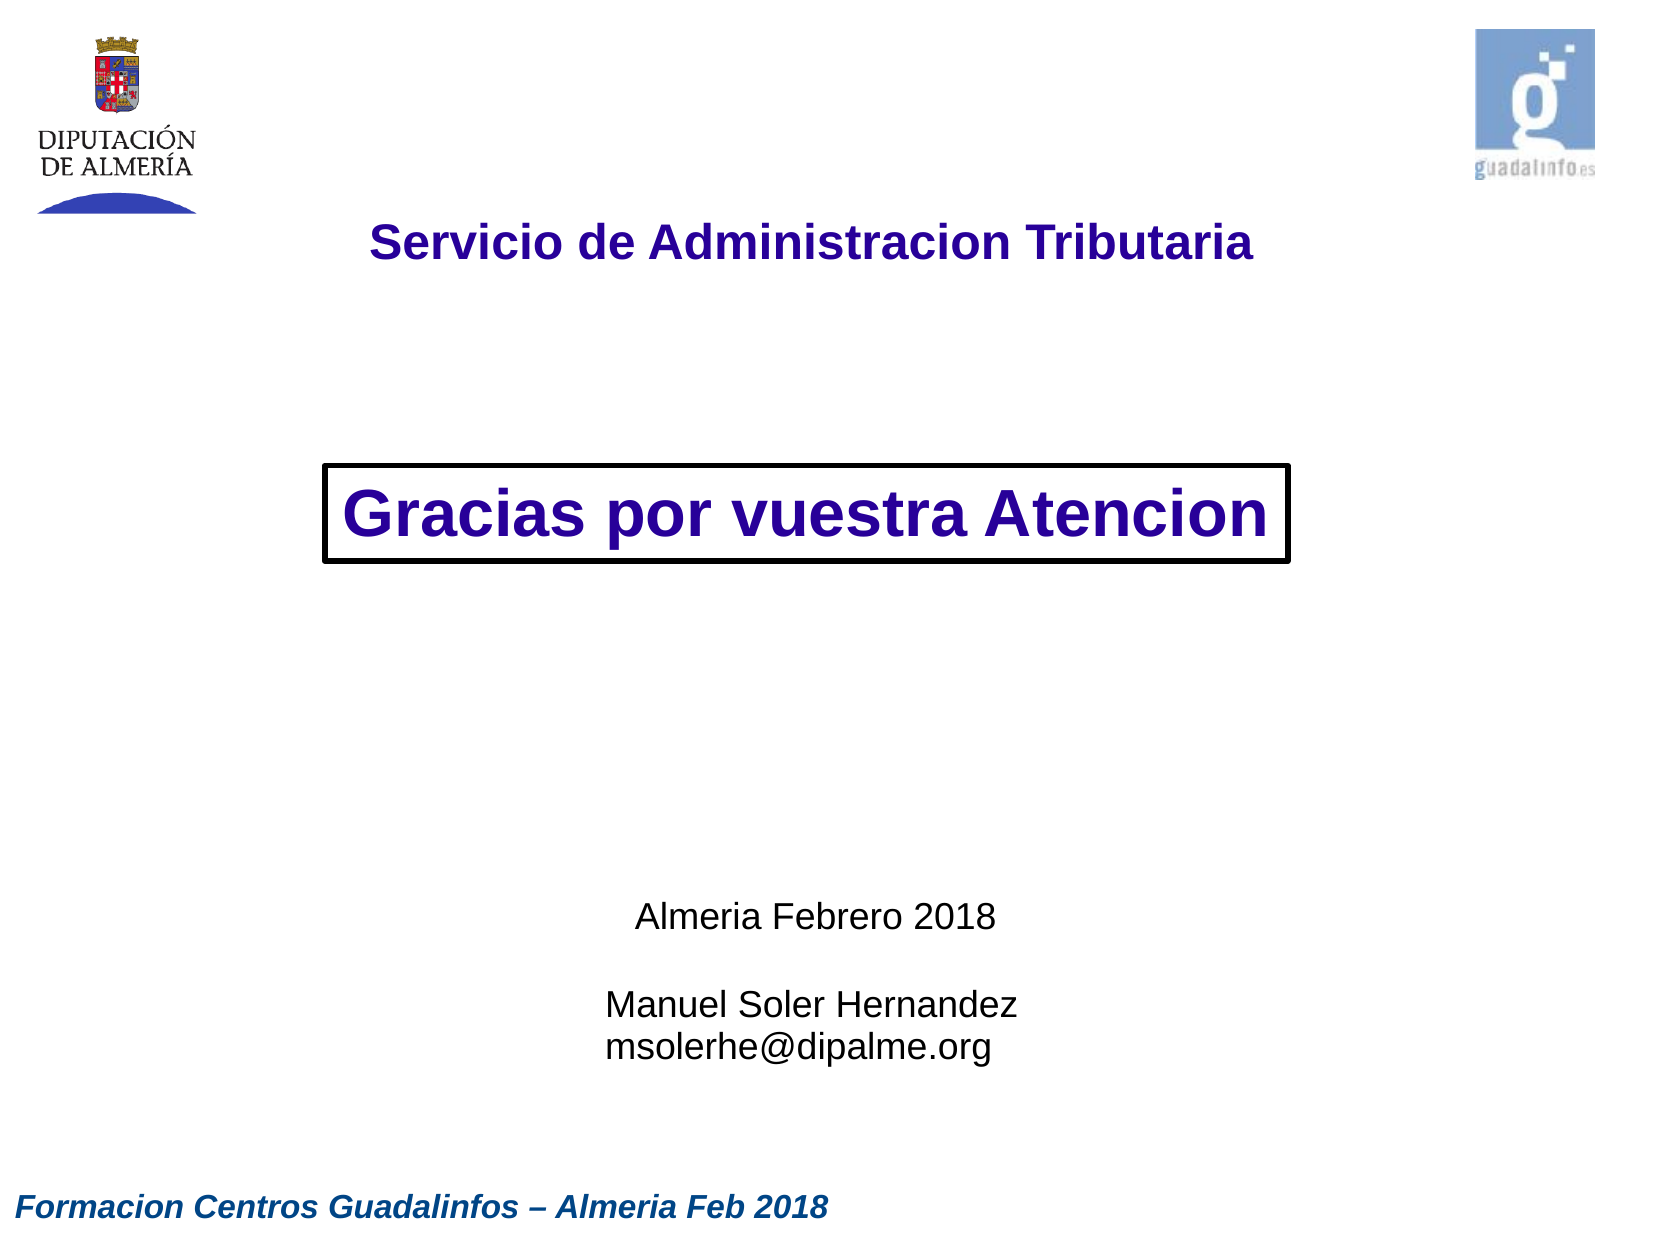

Servicio de Administracion Tributaria
Gracias por vuestra Atencion
Almeria Febrero 2018
Manuel Soler Hernandez
msolerhe@dipalme.org
Formacion Centros Guadalinfos – Almeria Feb 2018